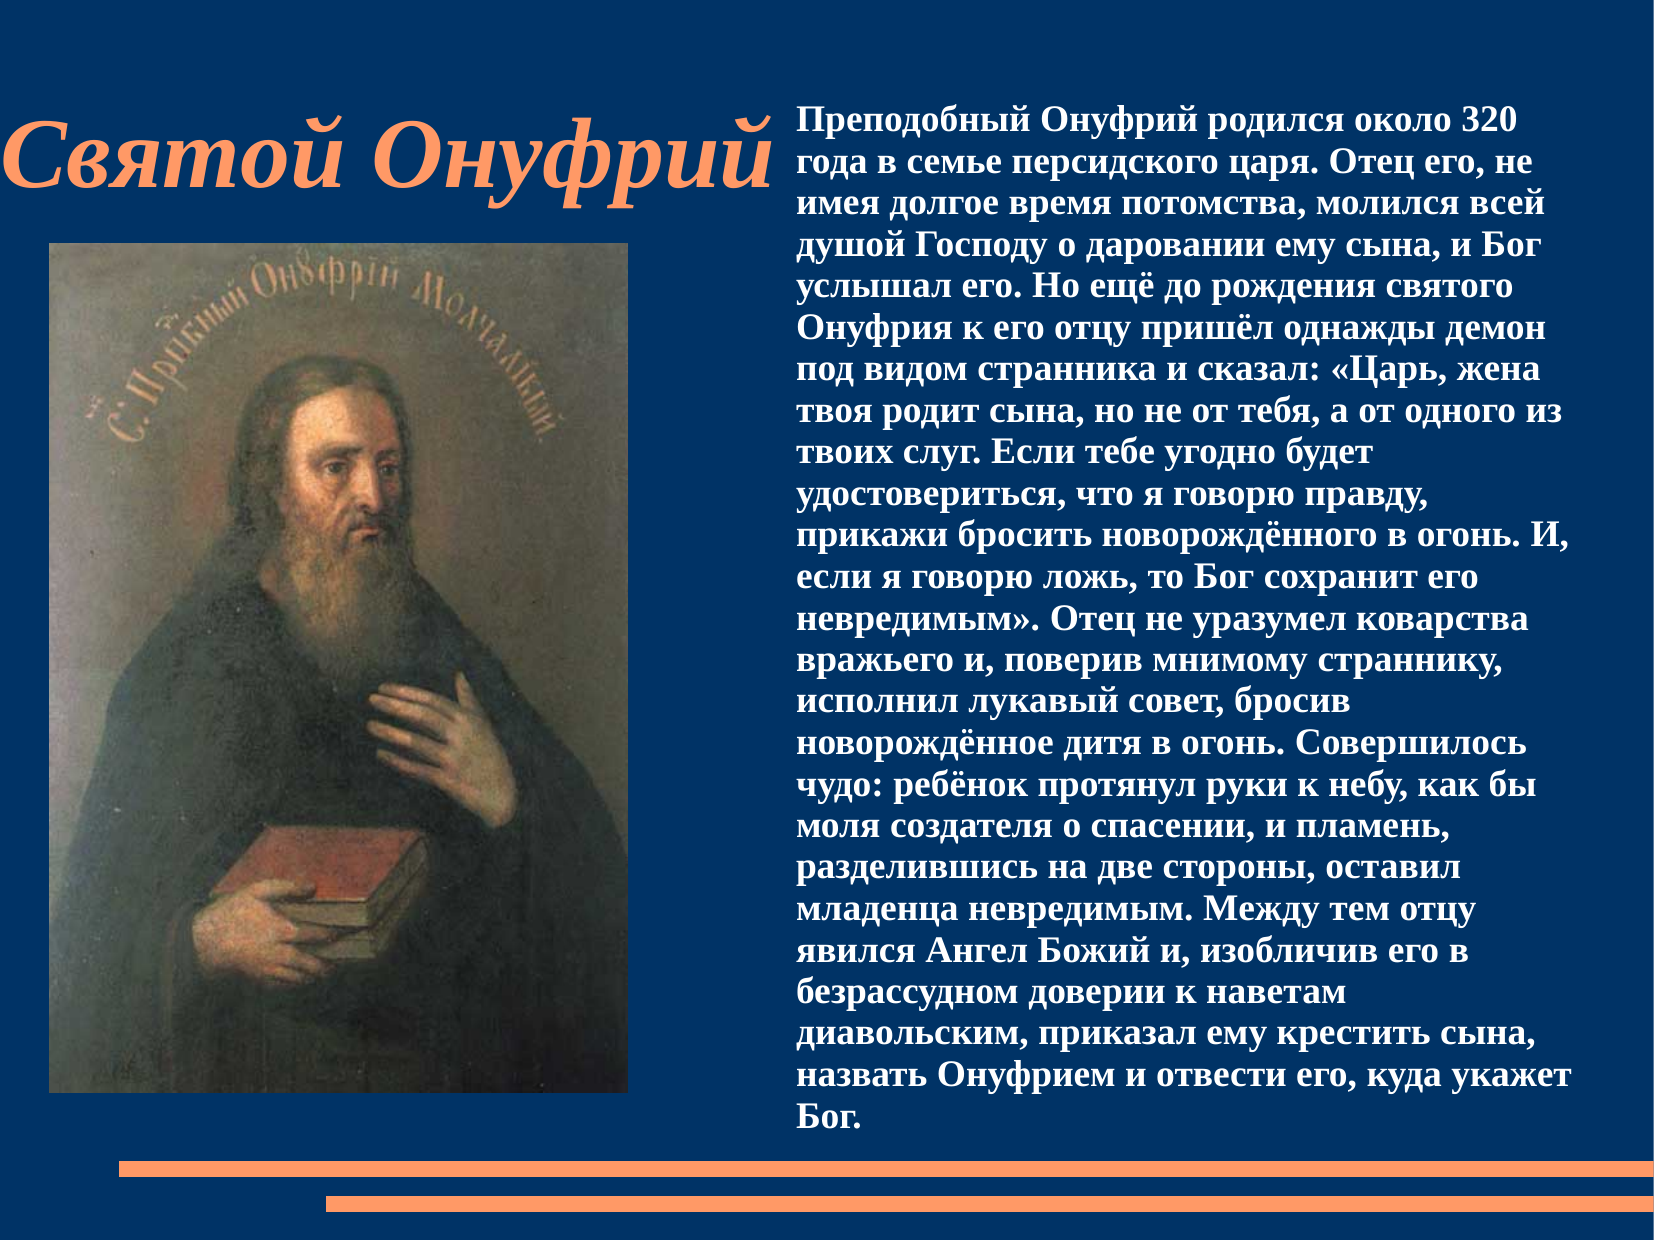

# Святой Онуфрий
Преподобный Онуфрий родился около 320 года в семье персидского царя. Отец его, не имея долгое время потомства, молился всей душой Господу о даровании ему сына, и Бог услышал его. Но ещё до рождения святого Онуфрия к его отцу пришёл однажды демон под видом странника и сказал: «Царь, жена твоя родит сына, но не от тебя, а от одного из твоих слуг. Если тебе угодно будет удостовериться, что я говорю правду, прикажи бросить новорождённого в огонь. И, если я говорю ложь, то Бог сохранит его невредимым». Отец не уразумел коварства вражьего и, поверив мнимому страннику, исполнил лукавый совет, бросив новорождённое дитя в огонь. Совершилось чудо: ребёнок протянул руки к небу, как бы моля создателя о спасении, и пламень, разделившись на две стороны, оставил младенца невредимым. Между тем отцу явился Ангел Божий и, изобличив его в безрассудном доверии к наветам диавольским, приказал ему крестить сына, назвать Онуфрием и отвести его, куда укажет Бог.